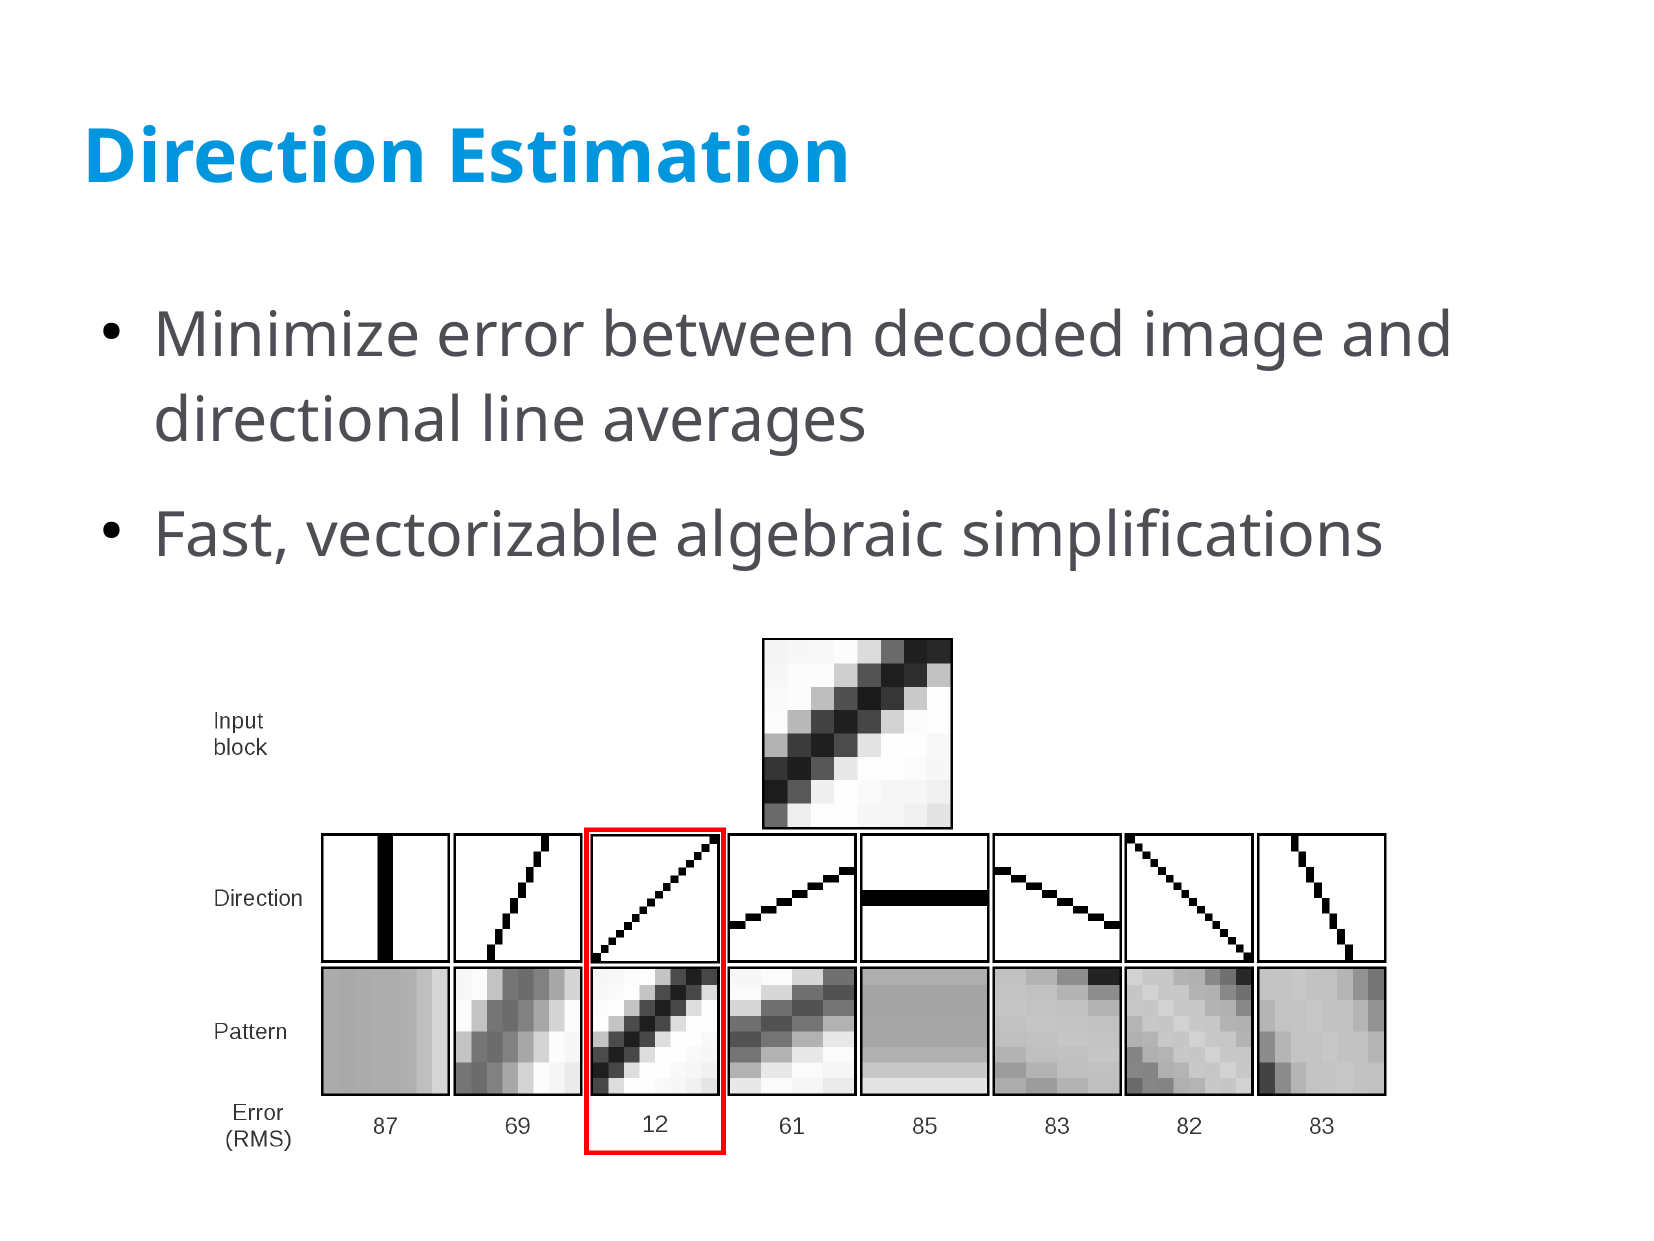

# Direction Estimation
Minimize error between decoded image and directional line averages
Fast, vectorizable algebraic simplifications